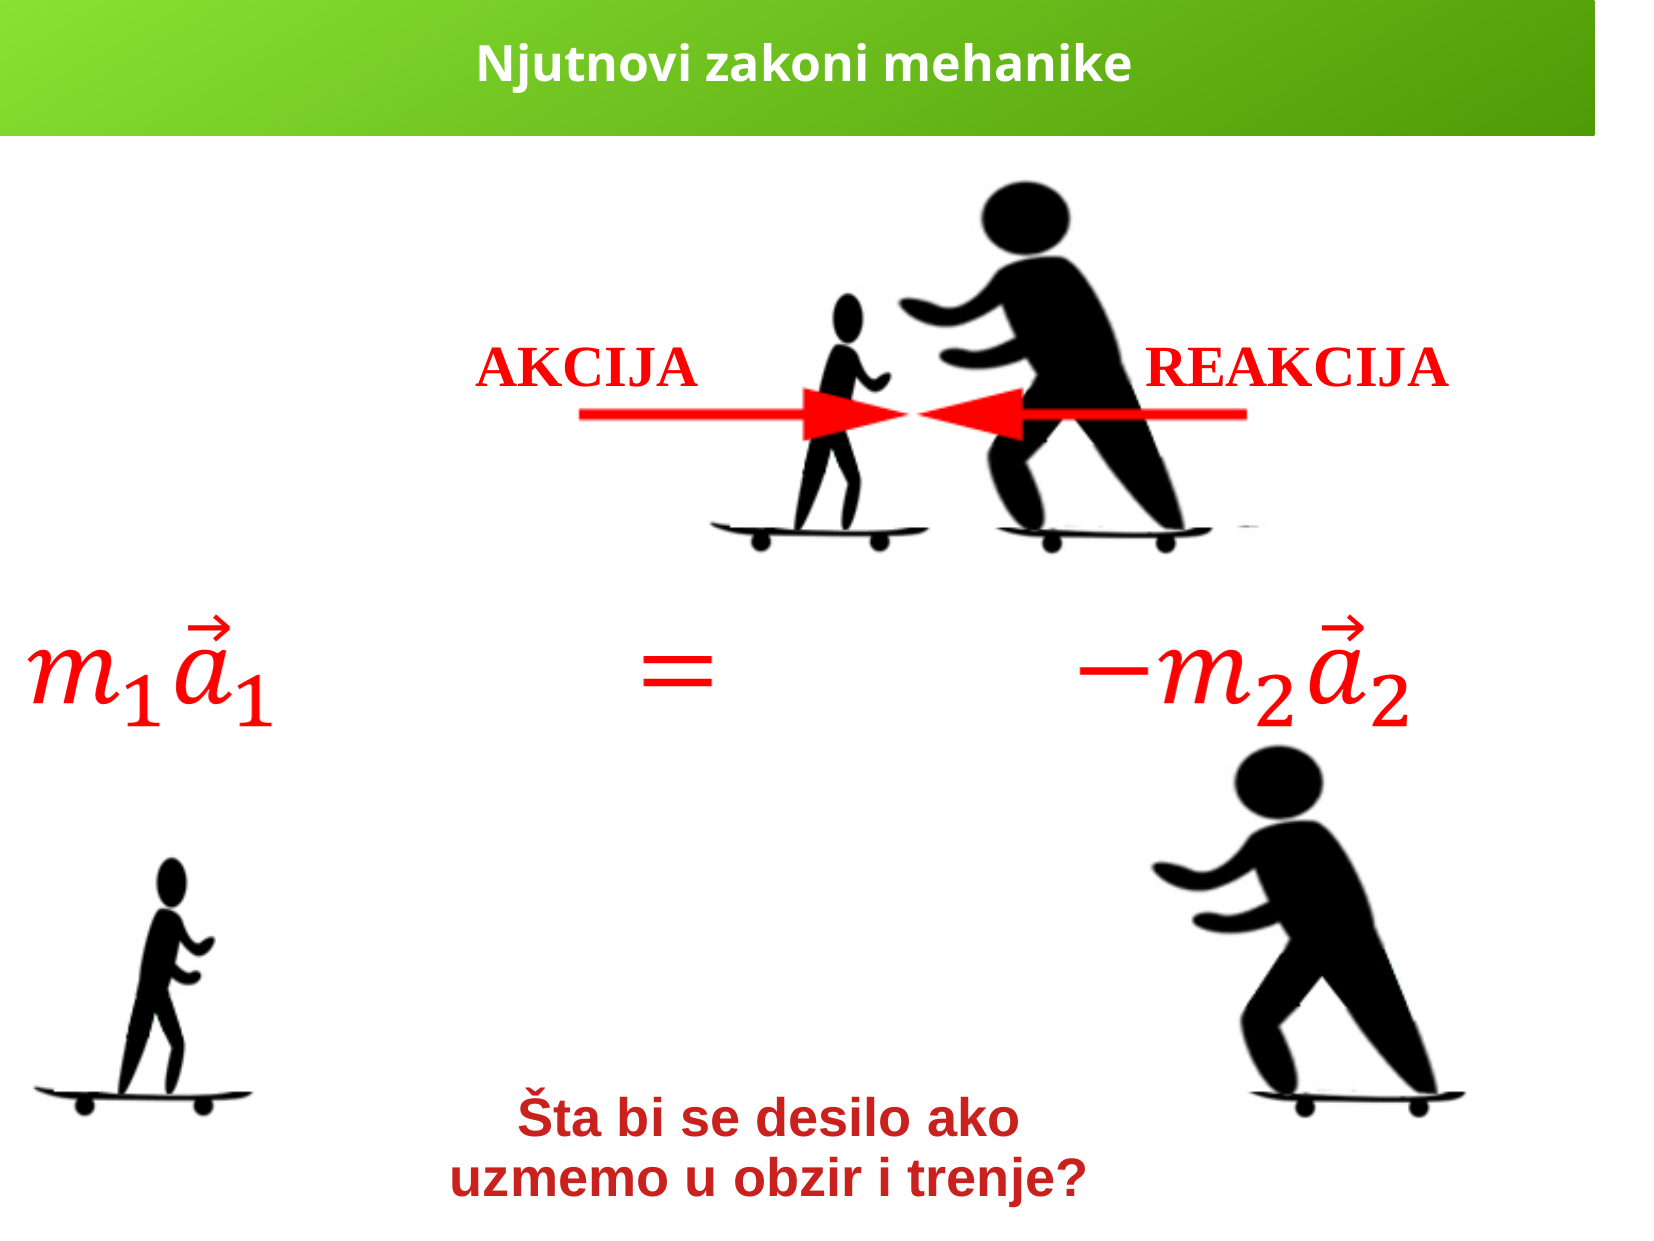

Njutnovi zakoni mehanike
AKCIJA
REAKCIJA
Šta bi se desilo ako uzmemo u obzir i trenje?